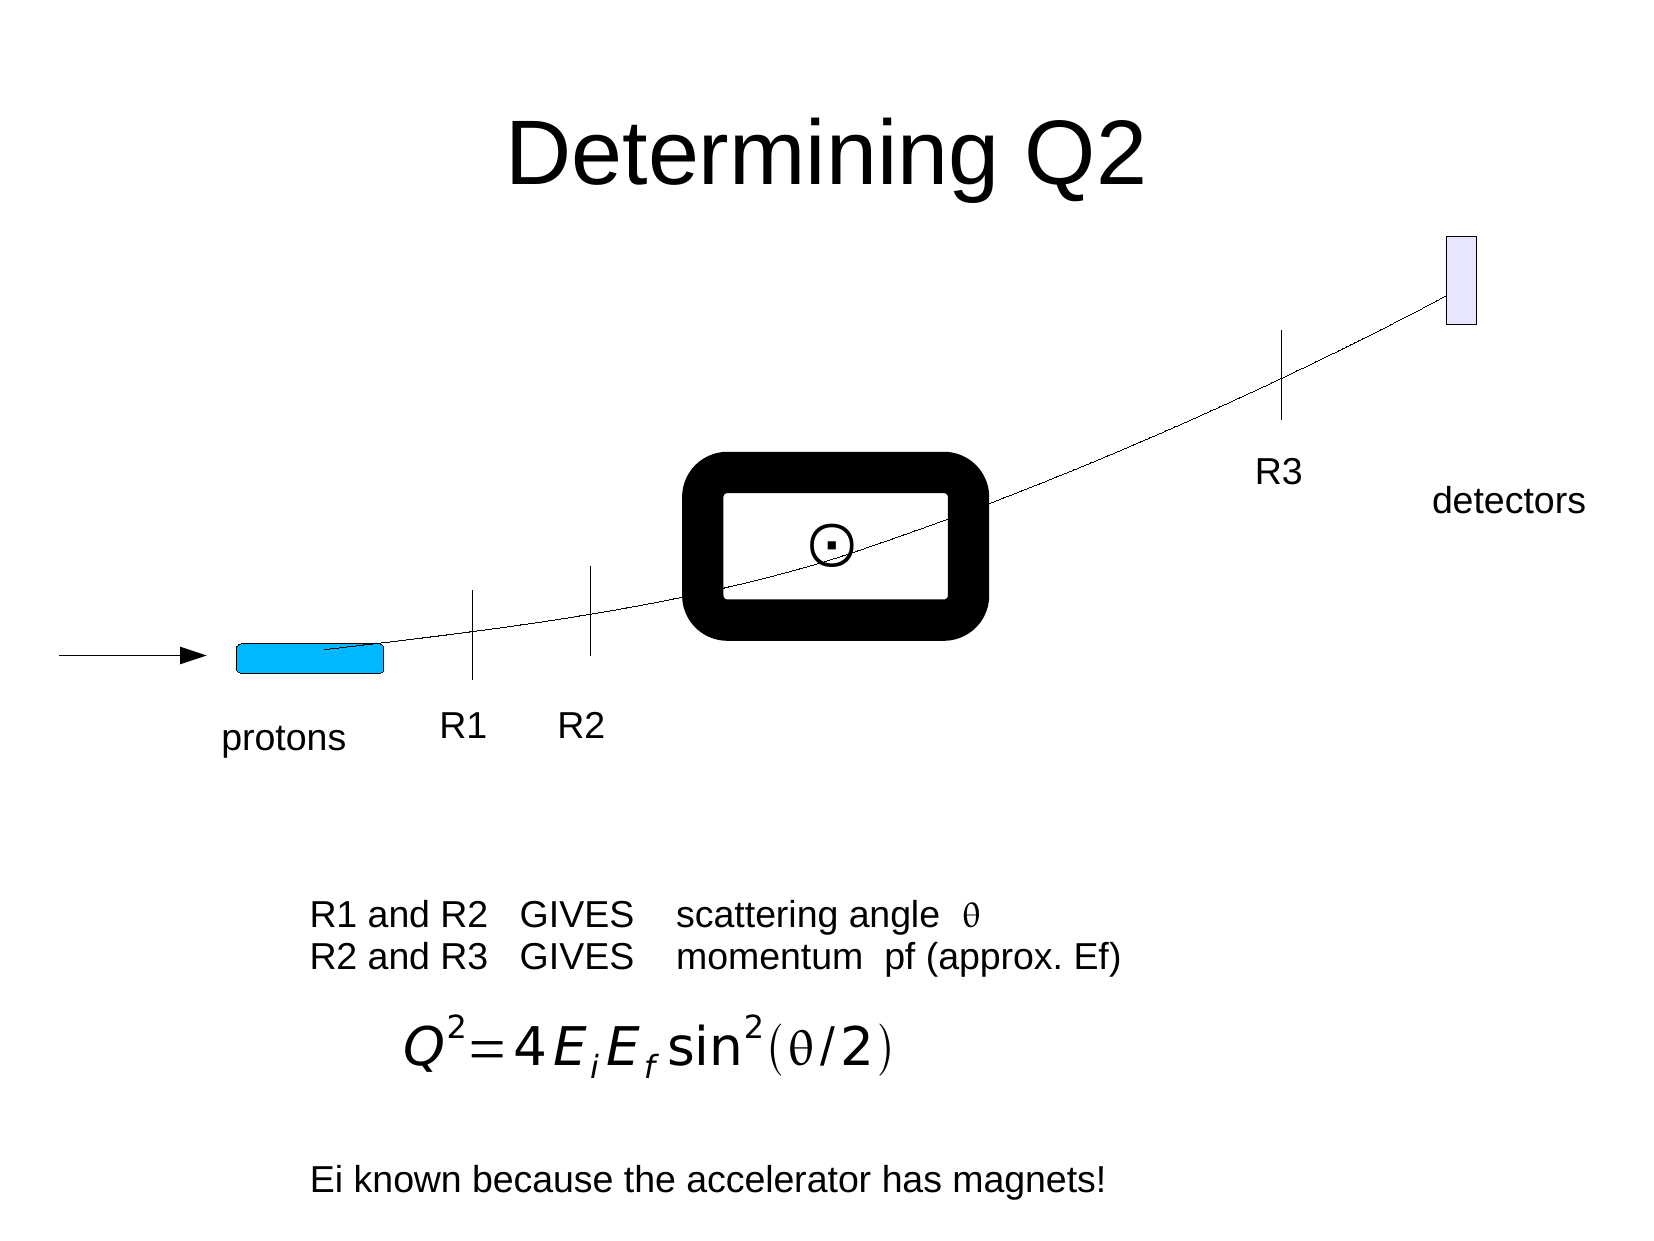

# Determining Q2
R3
detectors
⊙
R1
R2
protons
R1 and R2 GIVES scattering angle 
R2 and R3 GIVES momentum pf (approx. Ef)
Ei known because the accelerator has magnets!